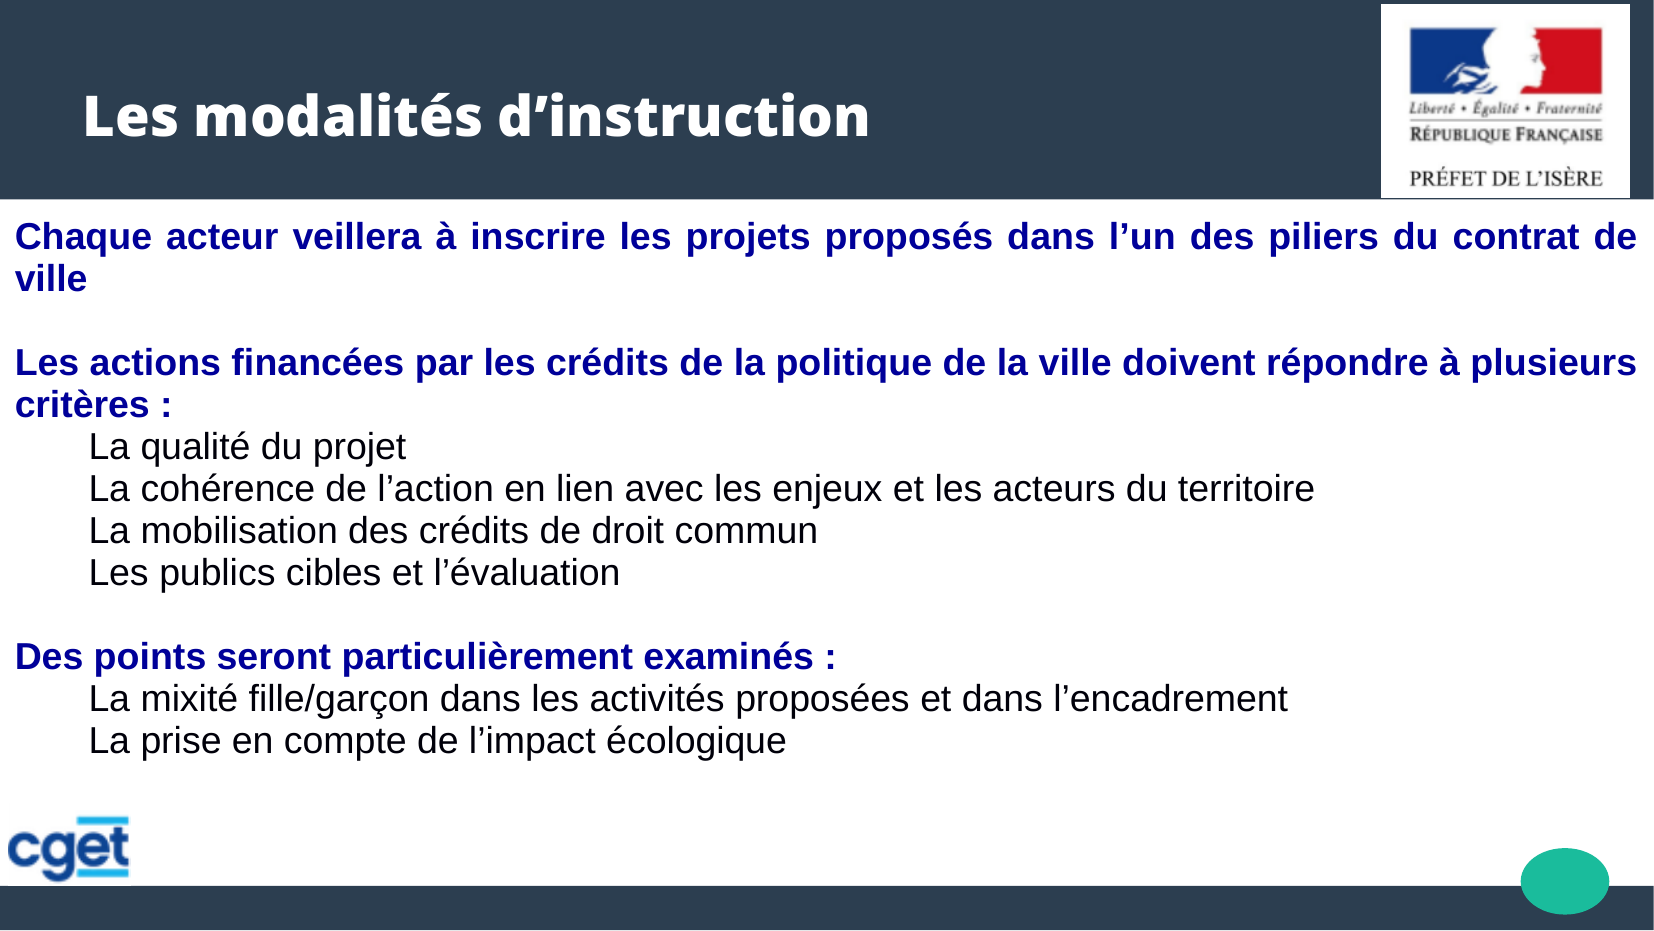

# Les modalités d’instruction
Chaque acteur veillera à inscrire les projets proposés dans l’un des piliers du contrat de ville
Les actions financées par les crédits de la politique de la ville doivent répondre à plusieurs critères :
	La qualité du projet
	La cohérence de l’action en lien avec les enjeux et les acteurs du territoire
	La mobilisation des crédits de droit commun
	Les publics cibles et l’évaluation
Des points seront particulièrement examinés :
	La mixité fille/garçon dans les activités proposées et dans l’encadrement
	La prise en compte de l’impact écologique